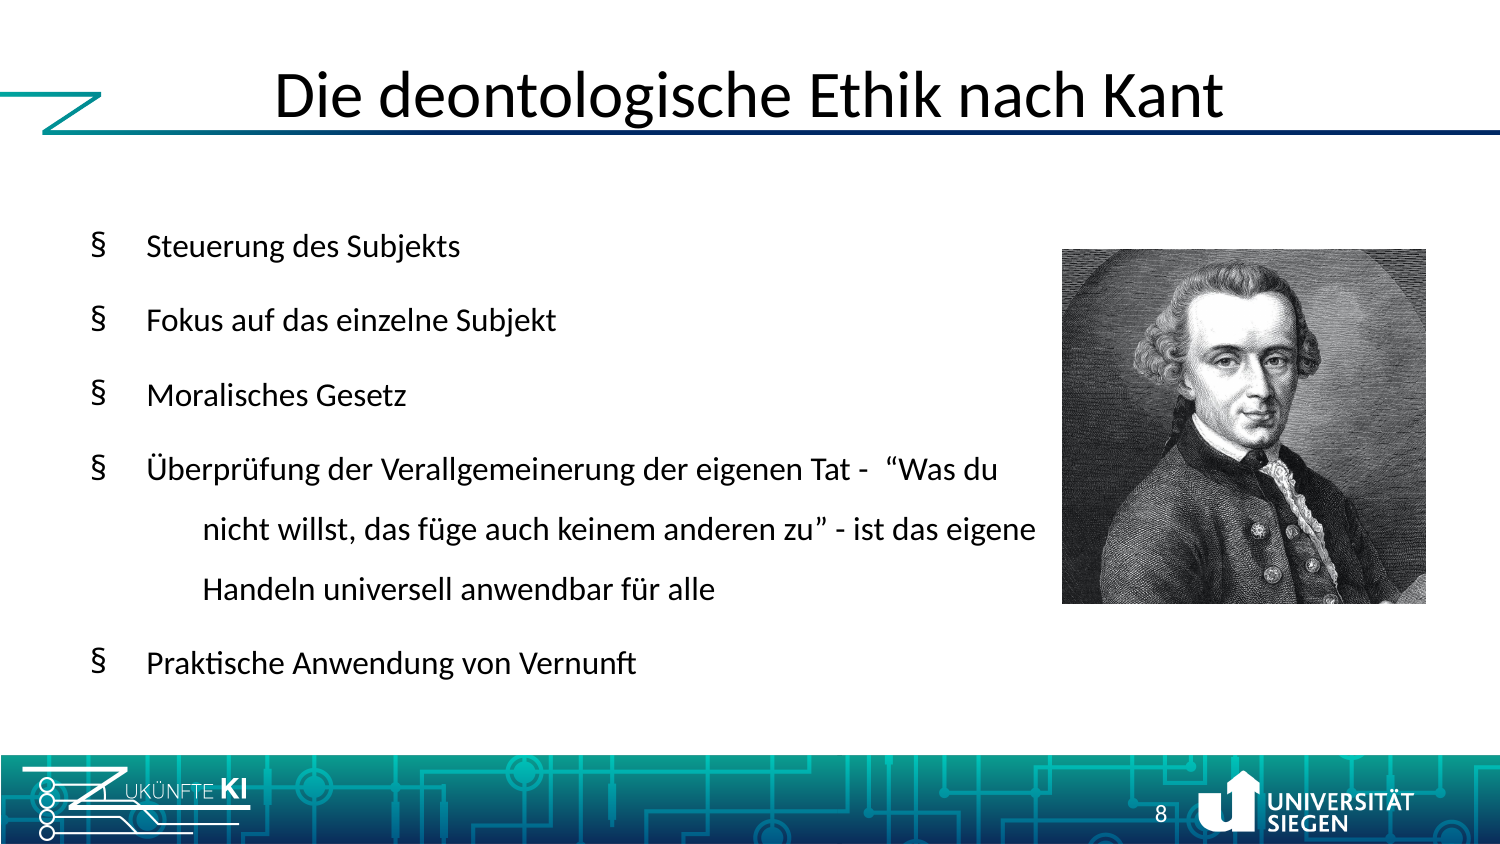

# Die deontologische Ethik nach Kant
Steuerung des Subjekts
Fokus auf das einzelne Subjekt
Moralisches Gesetz
Überprüfung der Verallgemeinerung der eigenen Tat -  “Was du nicht willst, das füge auch keinem anderen zu” - ist das eigene Handeln universell anwendbar für alle
Praktische Anwendung von Vernunft